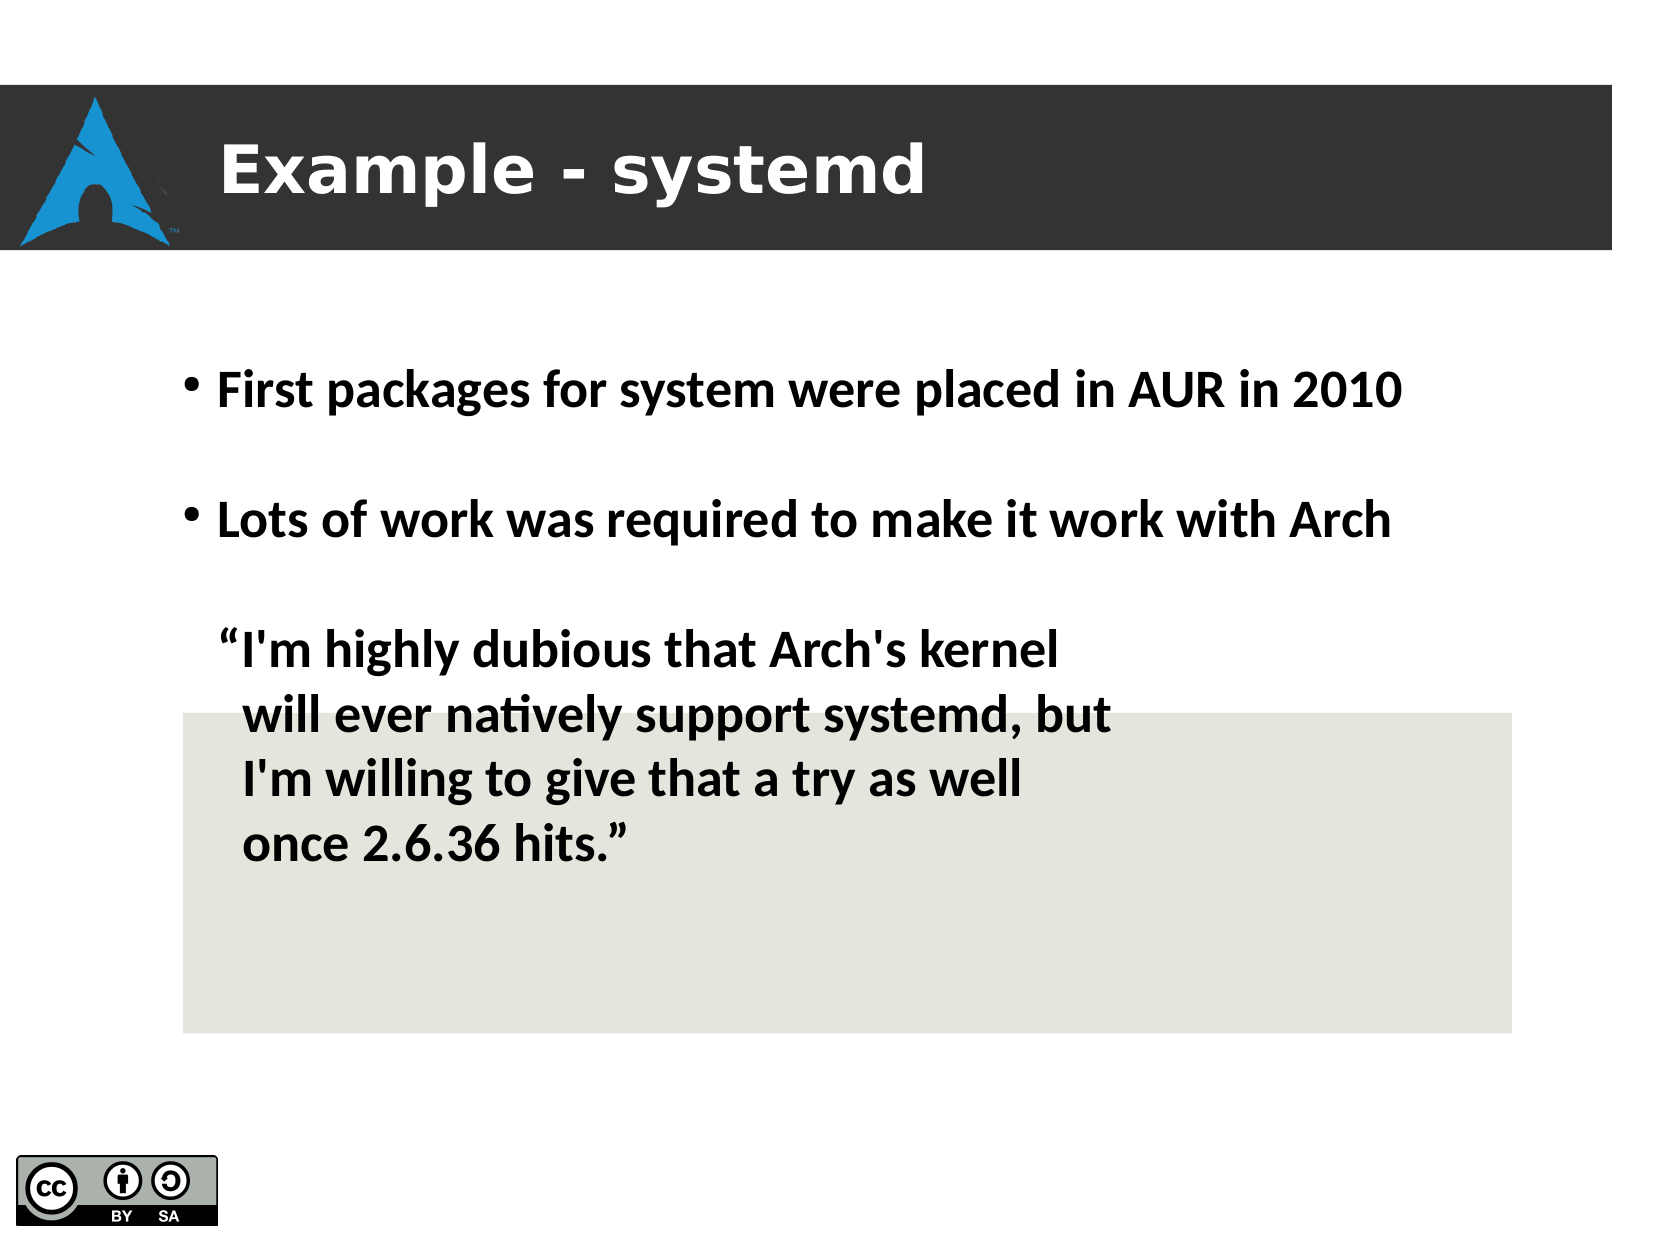

Example - systemd
#
First packages for system were placed in AUR in 2010
Lots of work was required to make it work with Arch
“I'm highly dubious that Arch's kernel
 will ever natively support systemd, but
 I'm willing to give that a try as well
 once 2.6.36 hits.”